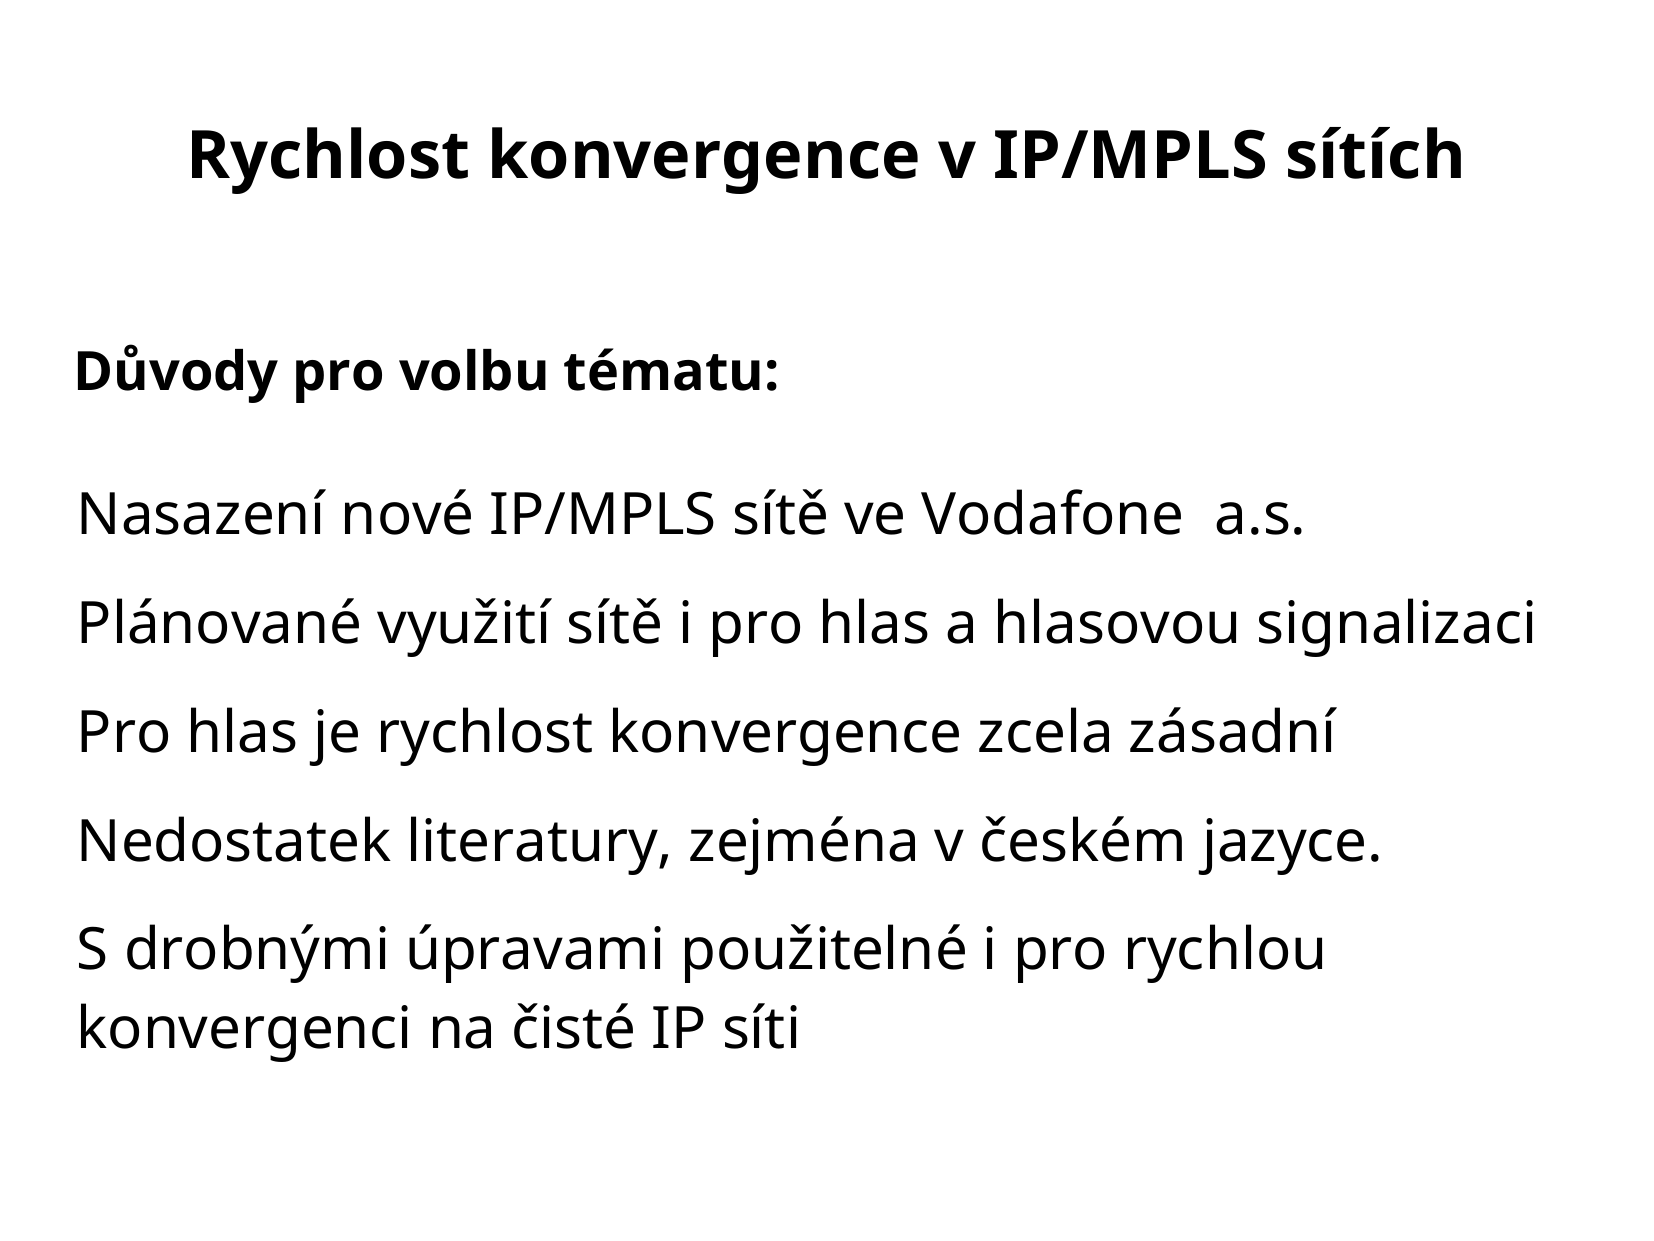

# Rychlost konvergence v IP/MPLS sítích
Důvody pro volbu tématu:
Nasazení nové IP/MPLS sítě ve Vodafone a.s.
Plánované využití sítě i pro hlas a hlasovou signalizaci
Pro hlas je rychlost konvergence zcela zásadní
Nedostatek literatury, zejména v českém jazyce.
S drobnými úpravami použitelné i pro rychlou konvergenci na čisté IP síti